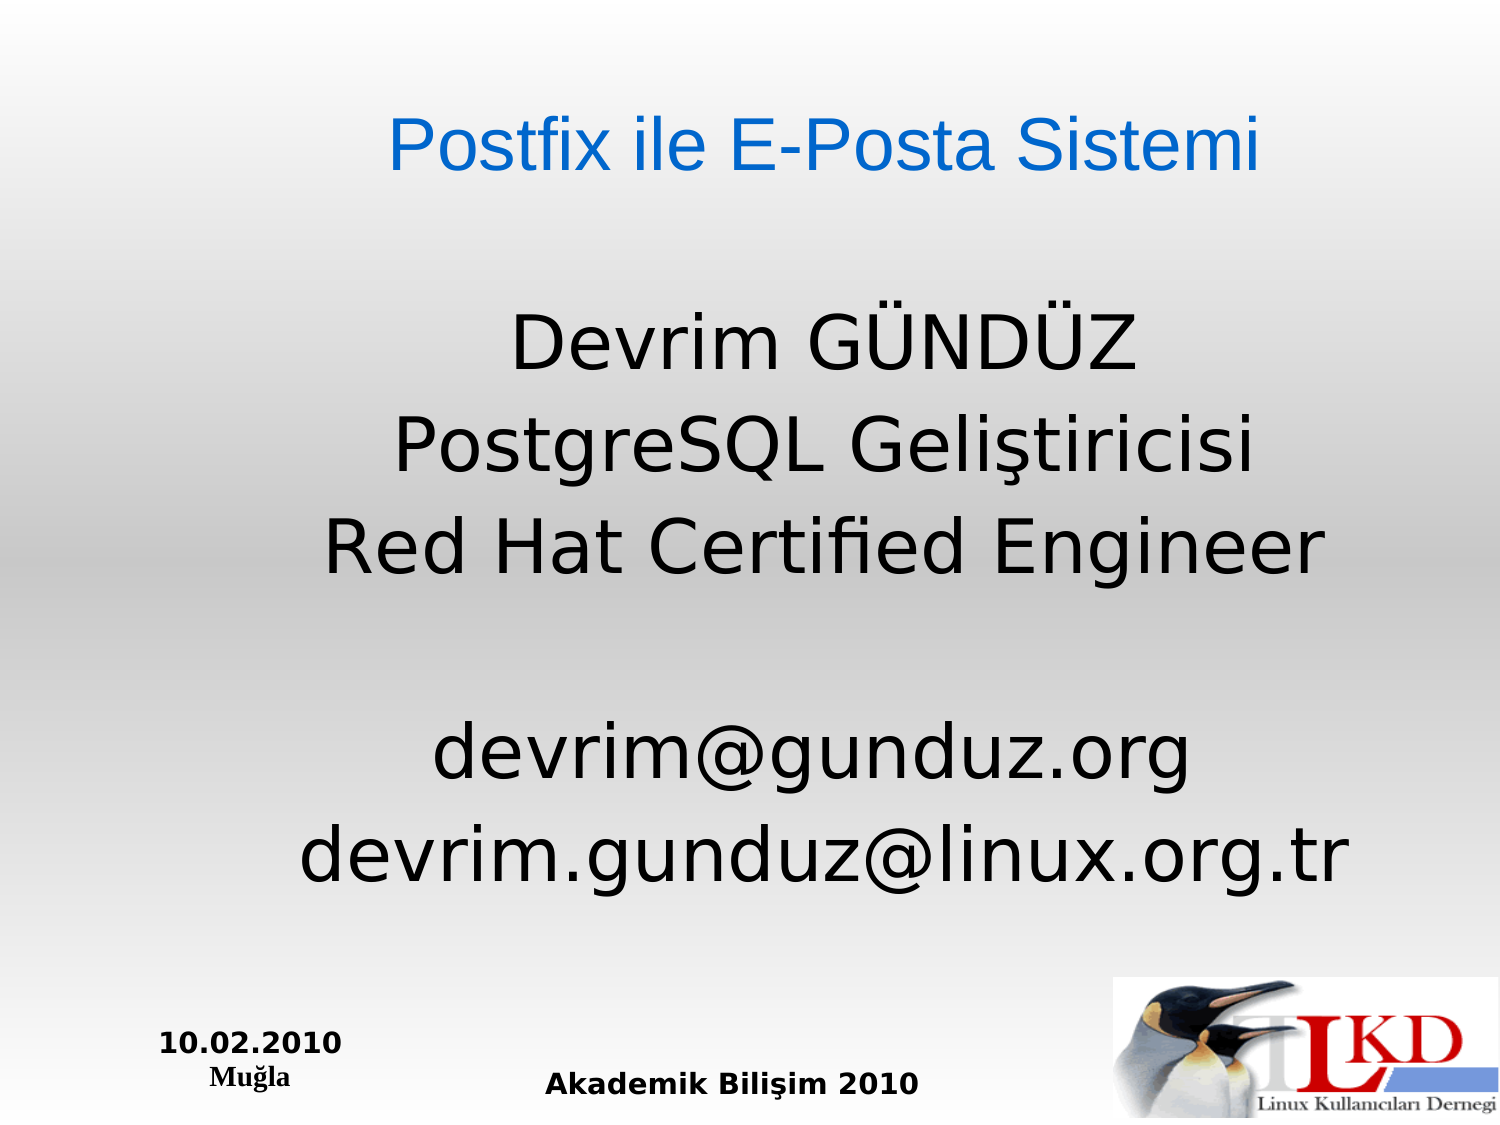

# Postfix ile E-Posta Sistemi
Devrim GÜNDÜZ
PostgreSQL Geliştiricisi
Red Hat Certified Engineer
devrim@gunduz.org
devrim.gunduz@linux.org.tr